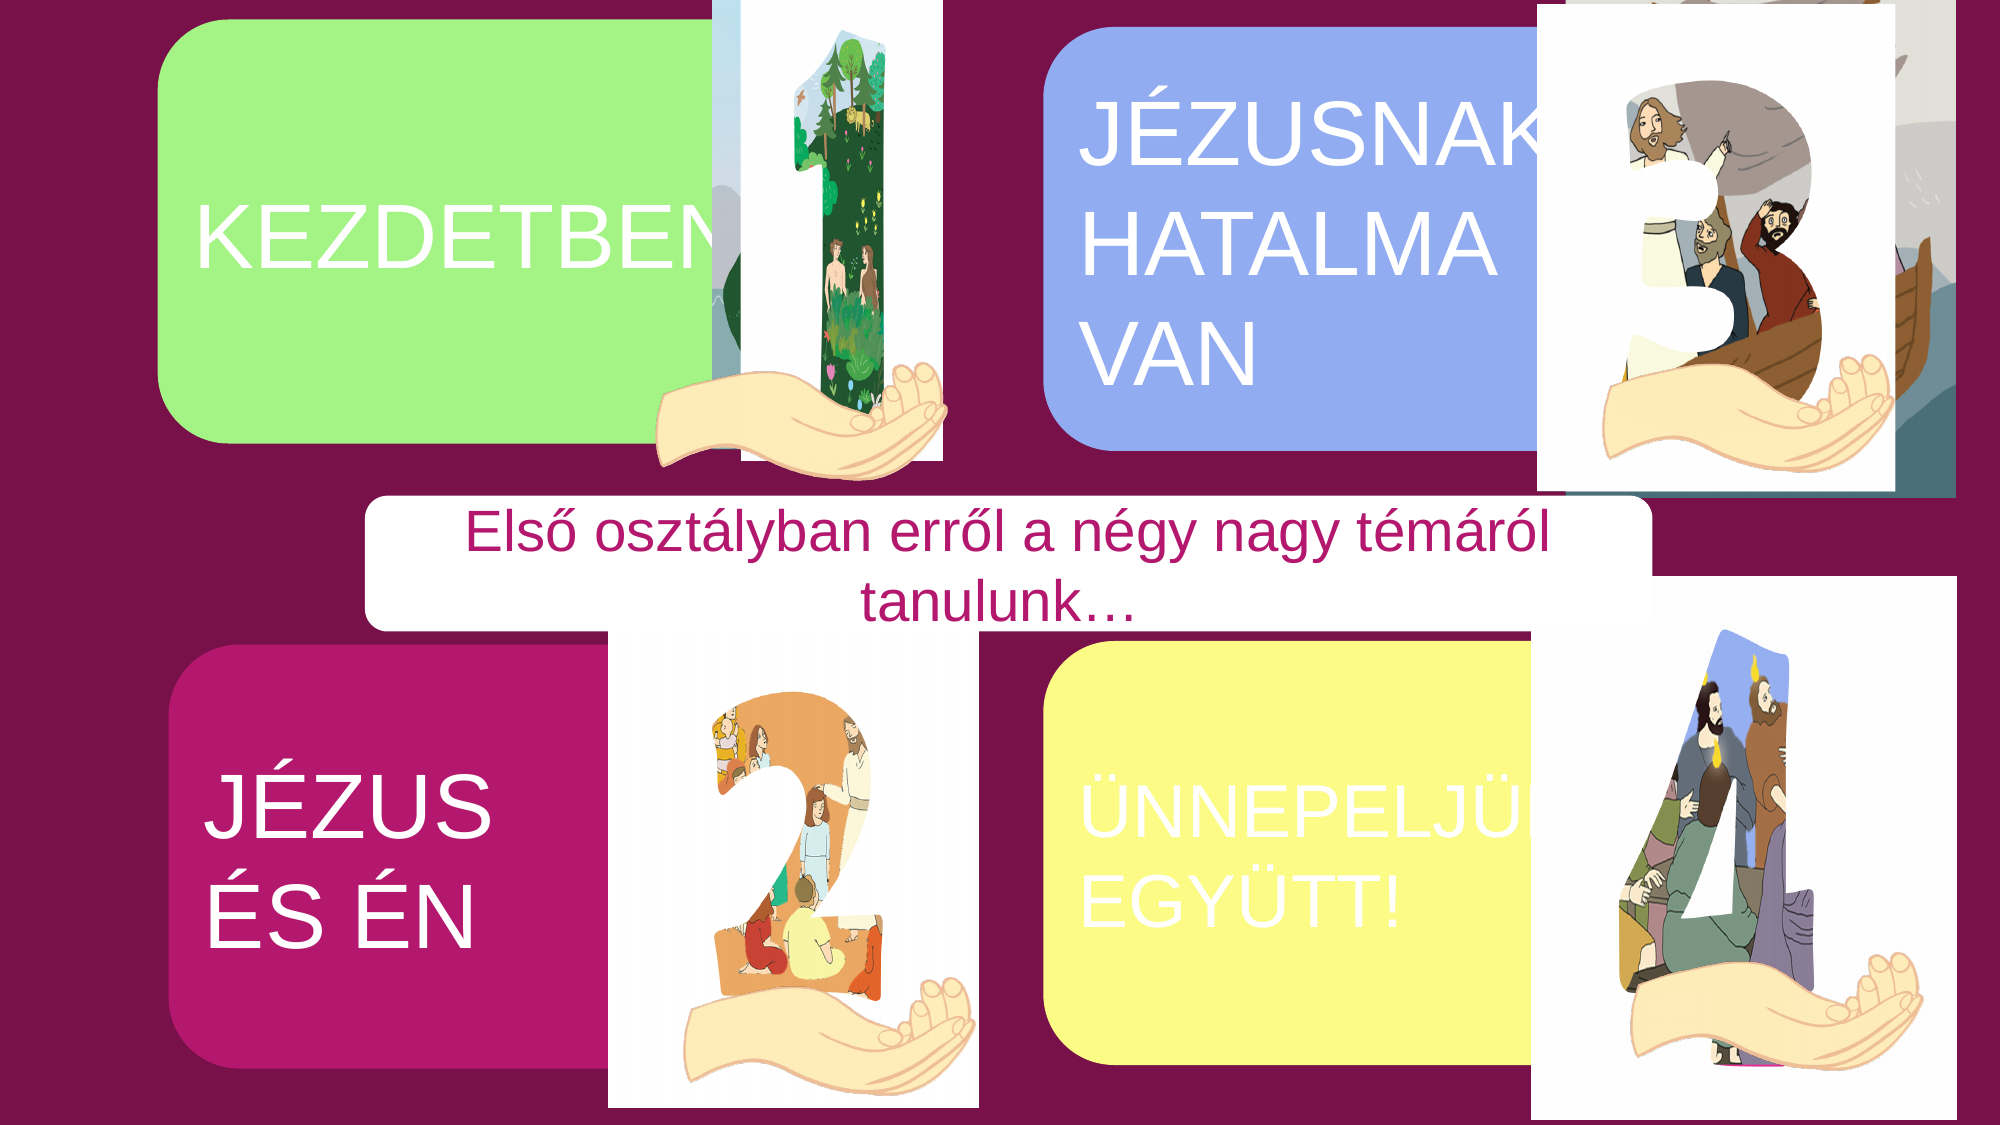

JÉZUSNAK
HATALMA
VAN
KEZDETBEN
Első osztályban erről a négy nagy témáról tanulunk…
ÜNNEPELJÜNK EGYÜTT!
JÉZUS
ÉS ÉN